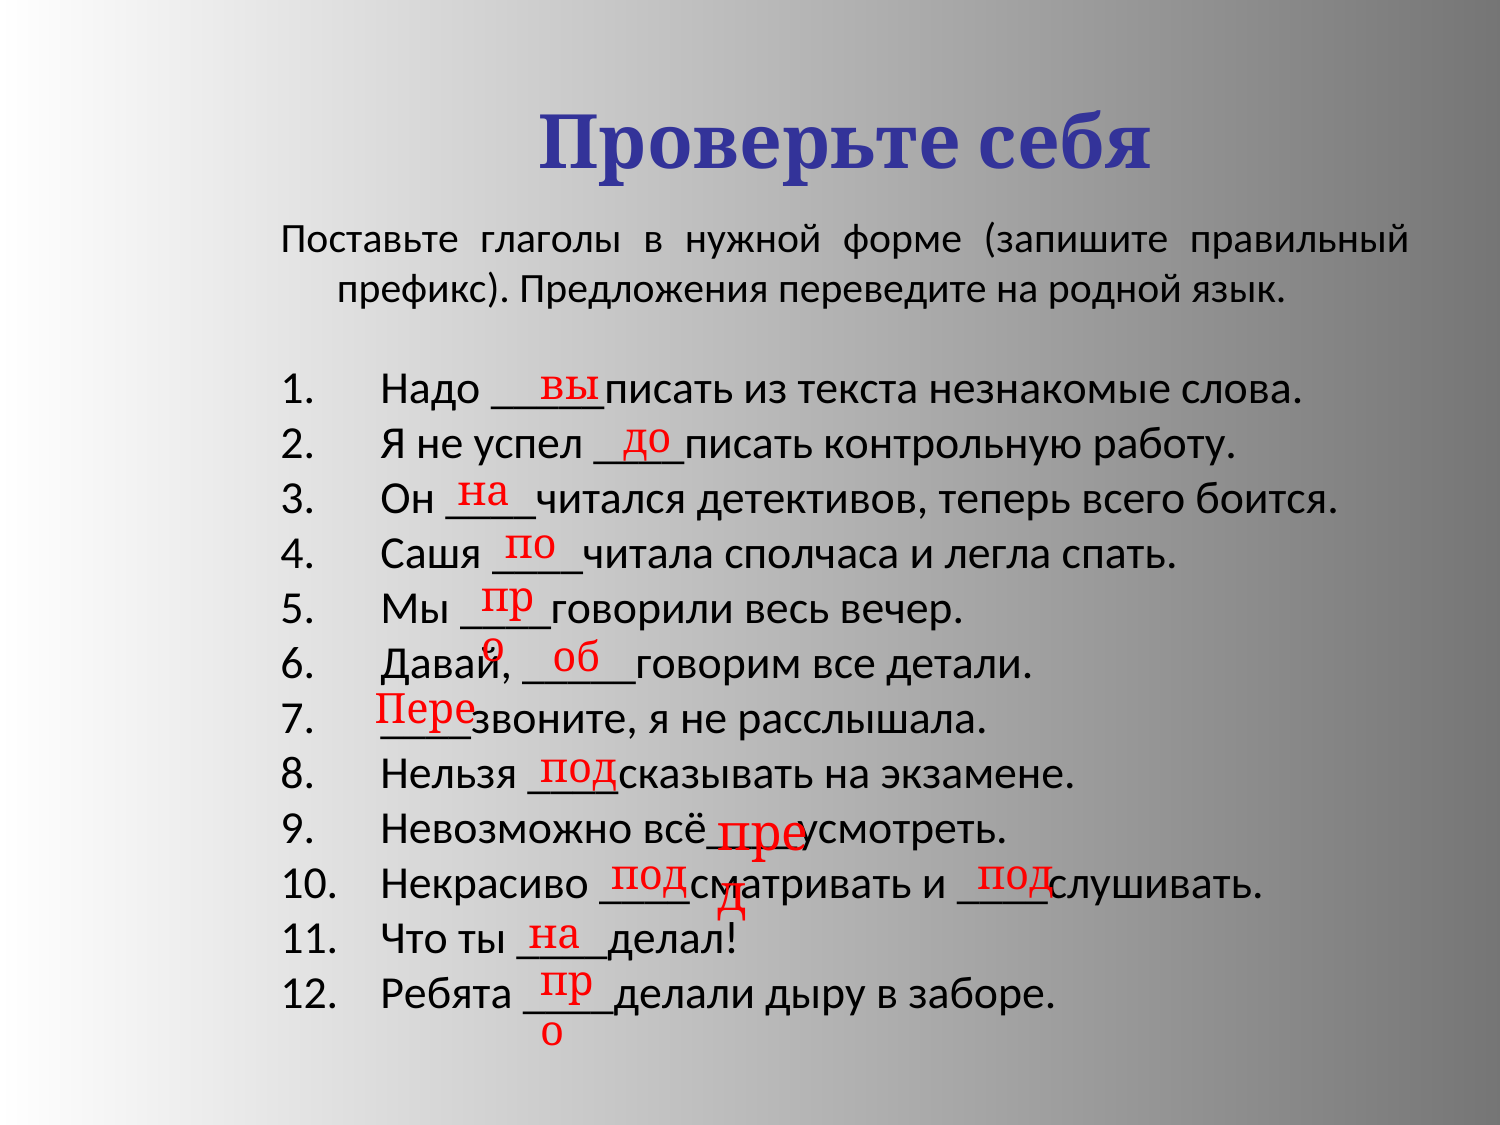

# Проверьте себя
Поставьте глаголы в нужной форме (запишите правильный префикс). Предложения переведите на родной язык.
Надо _____писать из текста незнакомые слова.
Я не успел ____писать контрольную работу.
Он ____читался детективов, теперь всего боится.
Сашя ____читала сполчаса и легла спать.
Мы ____говорили весь вечер.
Давай, _____говорим все детали.
____звоните, я не расслышала.
Нельзя ____сказывать на экзамене.
Невозможно всё____усмотреть.
Некрасиво ____сматривать и ____слушивать.
Что ты ____делал!
Ребята ____делали дыру в заборе.
вы
до
на
по
про
об
Пере
под
пред
под
под
на
про